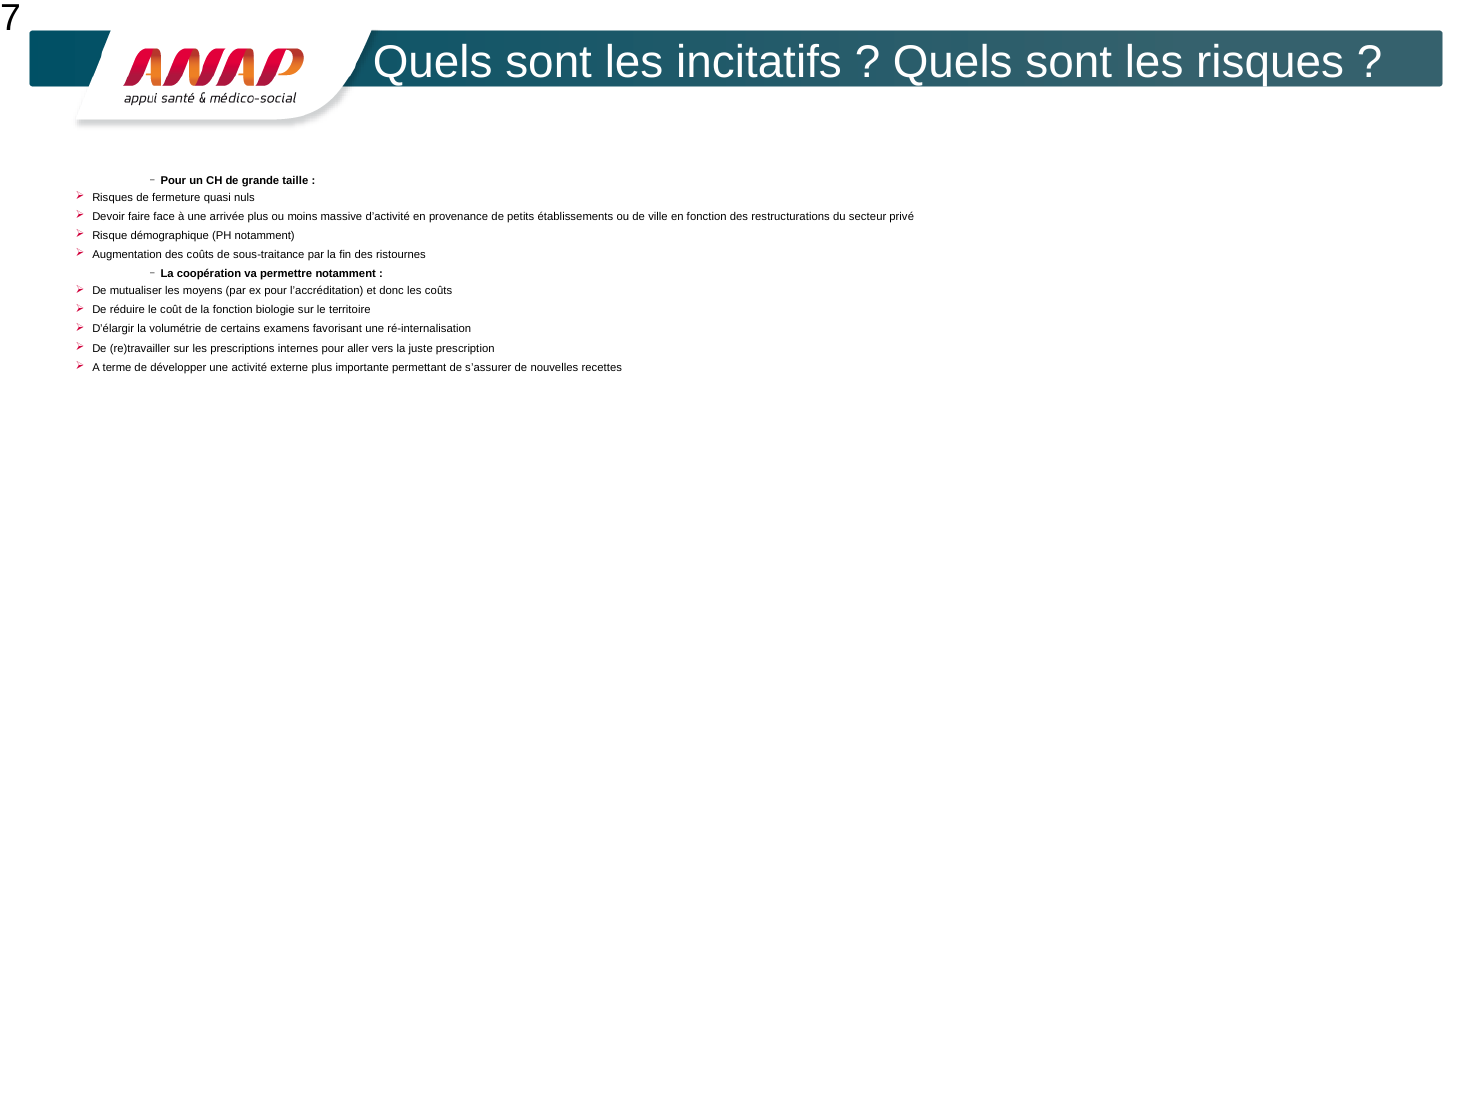

# Quels sont les incitatifs ? Quels sont les risques ?
Pour un CH de grande taille :
Risques de fermeture quasi nuls
Devoir faire face à une arrivée plus ou moins massive d’activité en provenance de petits établissements ou de ville en fonction des restructurations du secteur privé
Risque démographique (PH notamment)
Augmentation des coûts de sous-traitance par la fin des ristournes
La coopération va permettre notamment :
De mutualiser les moyens (par ex pour l’accréditation) et donc les coûts
De réduire le coût de la fonction biologie sur le territoire
D’élargir la volumétrie de certains examens favorisant une ré-internalisation
De (re)travailler sur les prescriptions internes pour aller vers la juste prescription
A terme de développer une activité externe plus importante permettant de s’assurer de nouvelles recettes